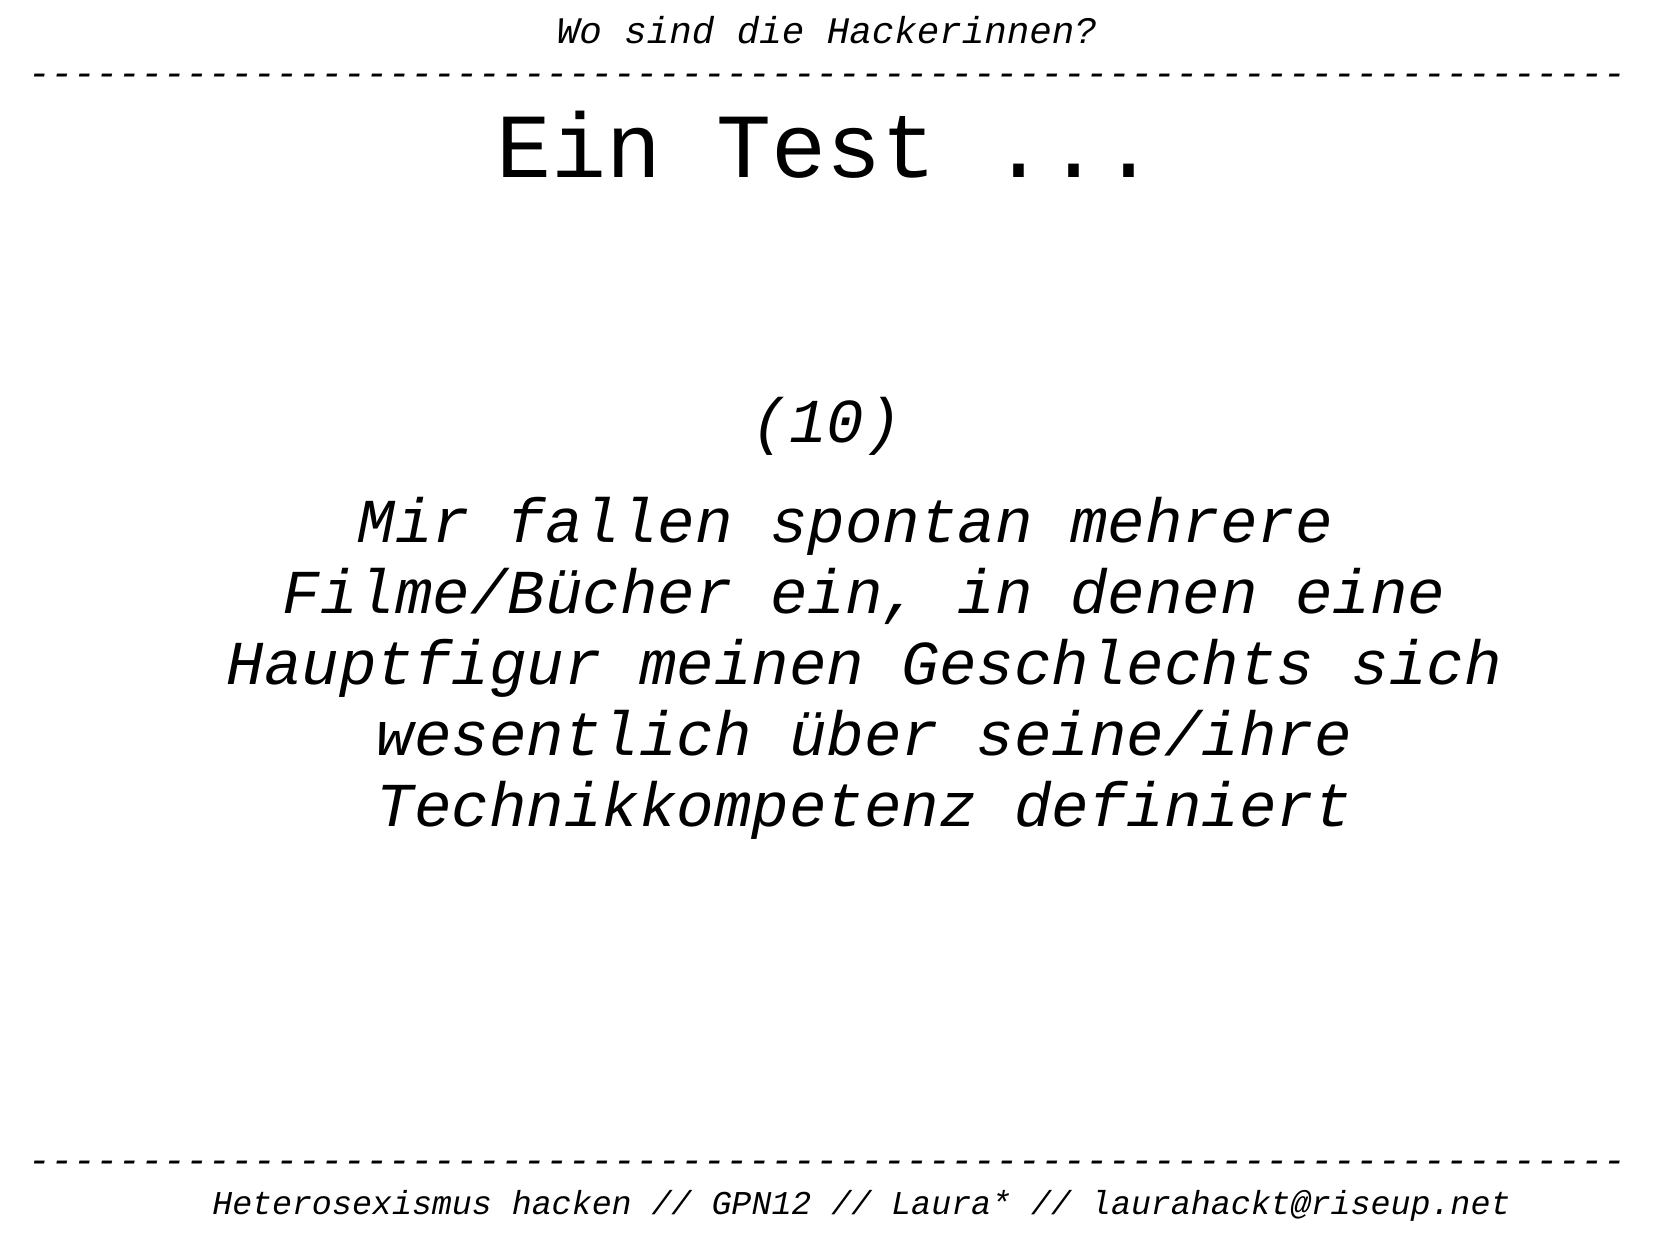

Wo sind die Hackerinnen?
-----------------------------------------------------------------------
# Ein Test ...
(10)
Mir fallen spontan mehrere Filme/Bücher ein, in denen eine Hauptfigur meinen Geschlechts sich wesentlich über seine/ihre Technikkompetenz definiert
-----------------------------------------------------------------------
Heterosexismus hacken // GPN12 // Laura* // laurahackt@riseup.net